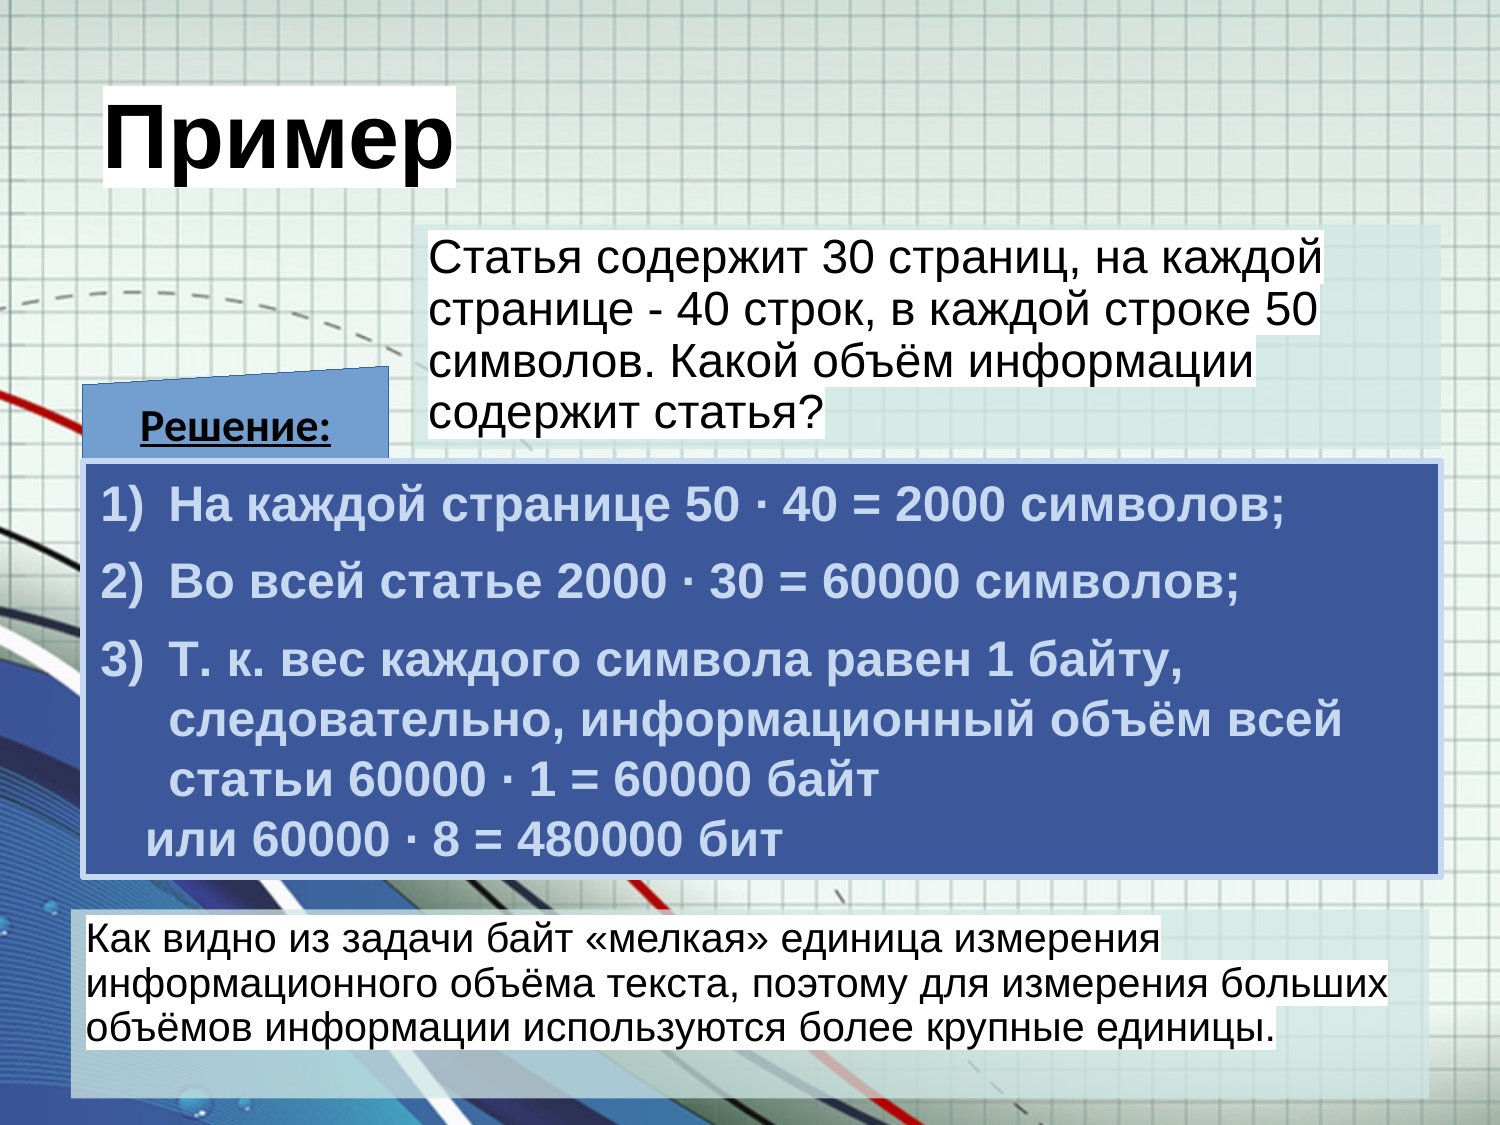

# Пример
Статья содержит 30 страниц, на каждой странице - 40 строк, в каждой строке 50 символов. Какой объём информации содержит статья?
Решение:
На каждой странице 50 ∙ 40 = 2000 символов;
Во всей статье 2000 ∙ 30 = 60000 символов;
Т. к. вес каждого символа равен 1 байту, следовательно, информационный объём всей статьи 60000 ∙ 1 = 60000 байт
или 60000 ∙ 8 = 480000 бит
Как видно из задачи байт «мелкая» единица измерения информационного объёма текста, поэтому для измерения больших объёмов информации используются более крупные единицы.